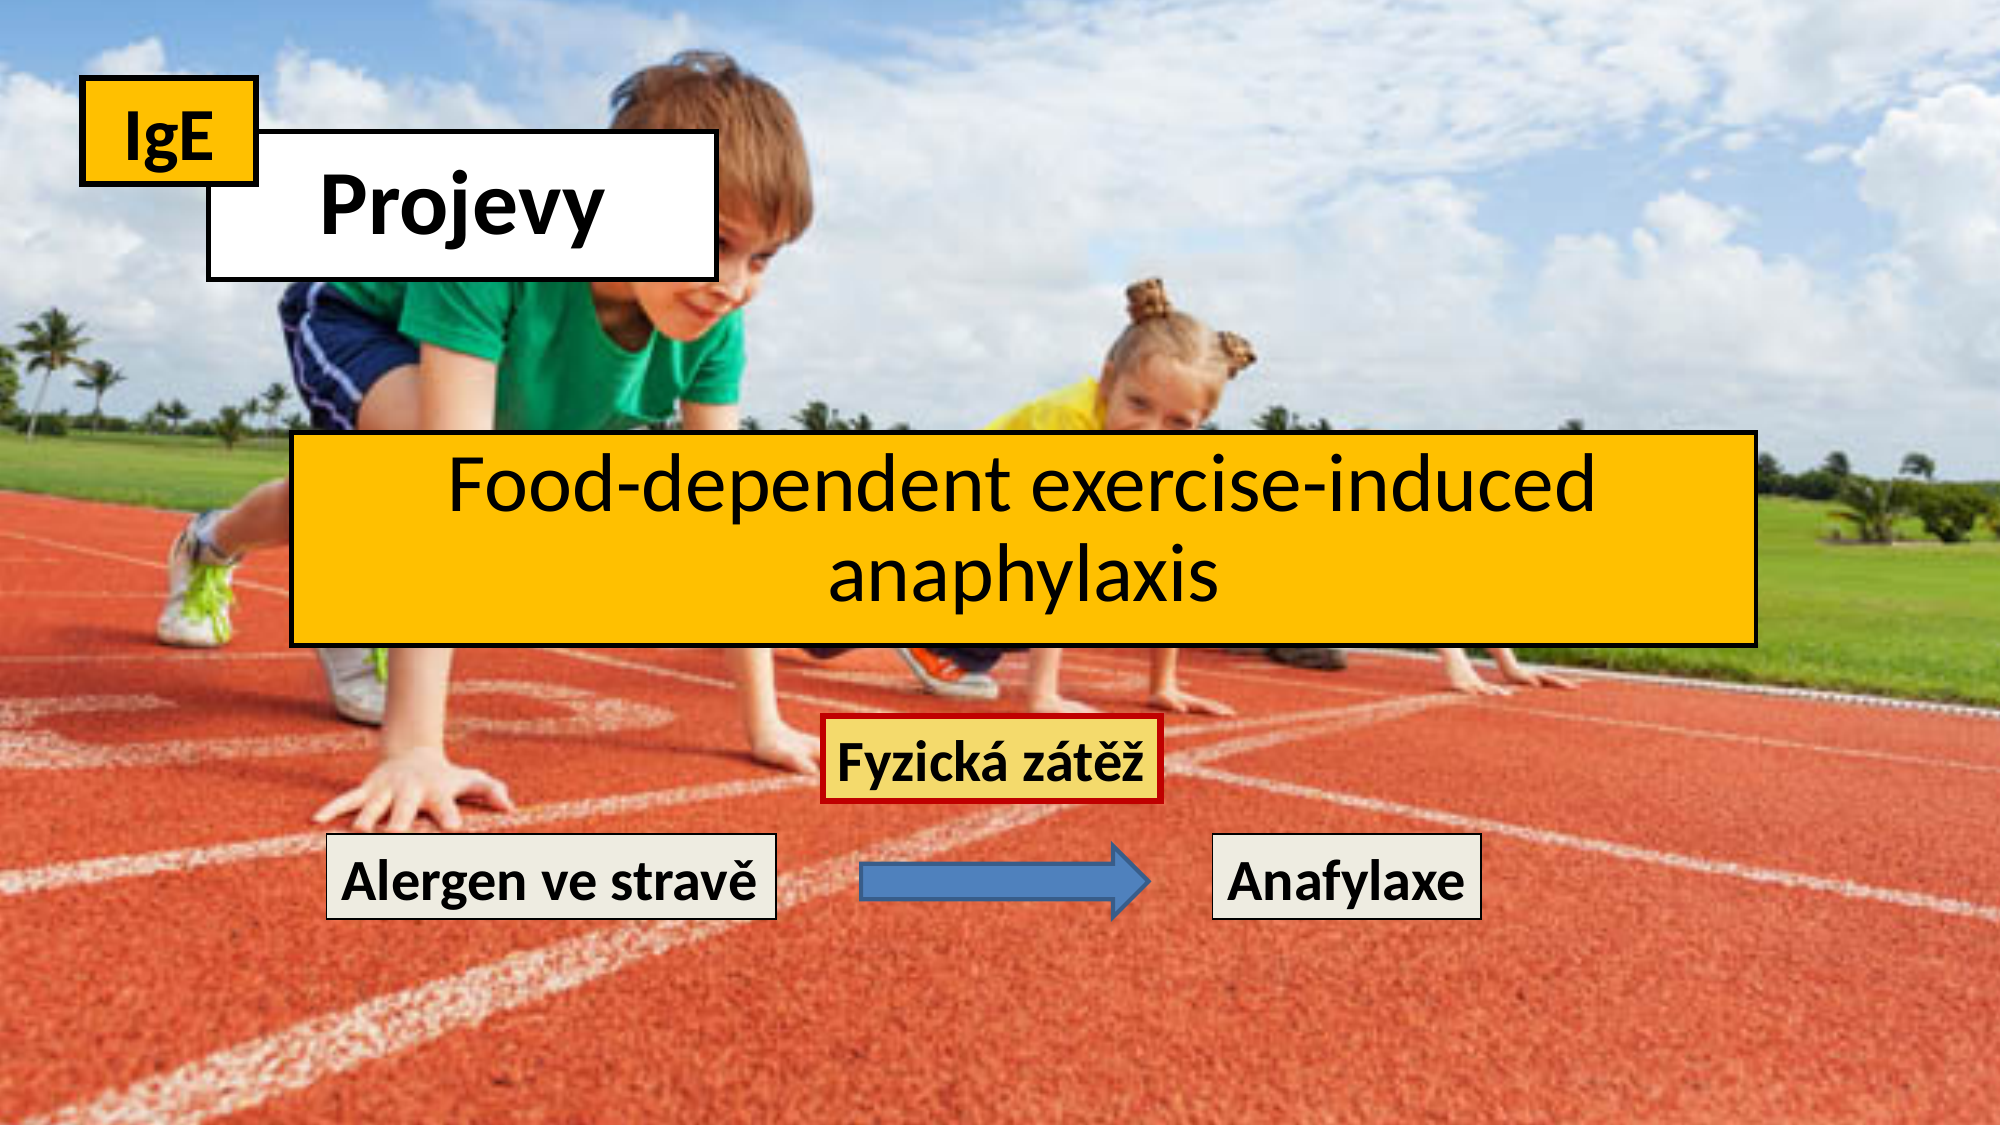

IgE
# Projevy
Food-dependent exercise-induced anaphylaxis
Fyzická zátěž
Alergen ve stravě
Anafylaxe